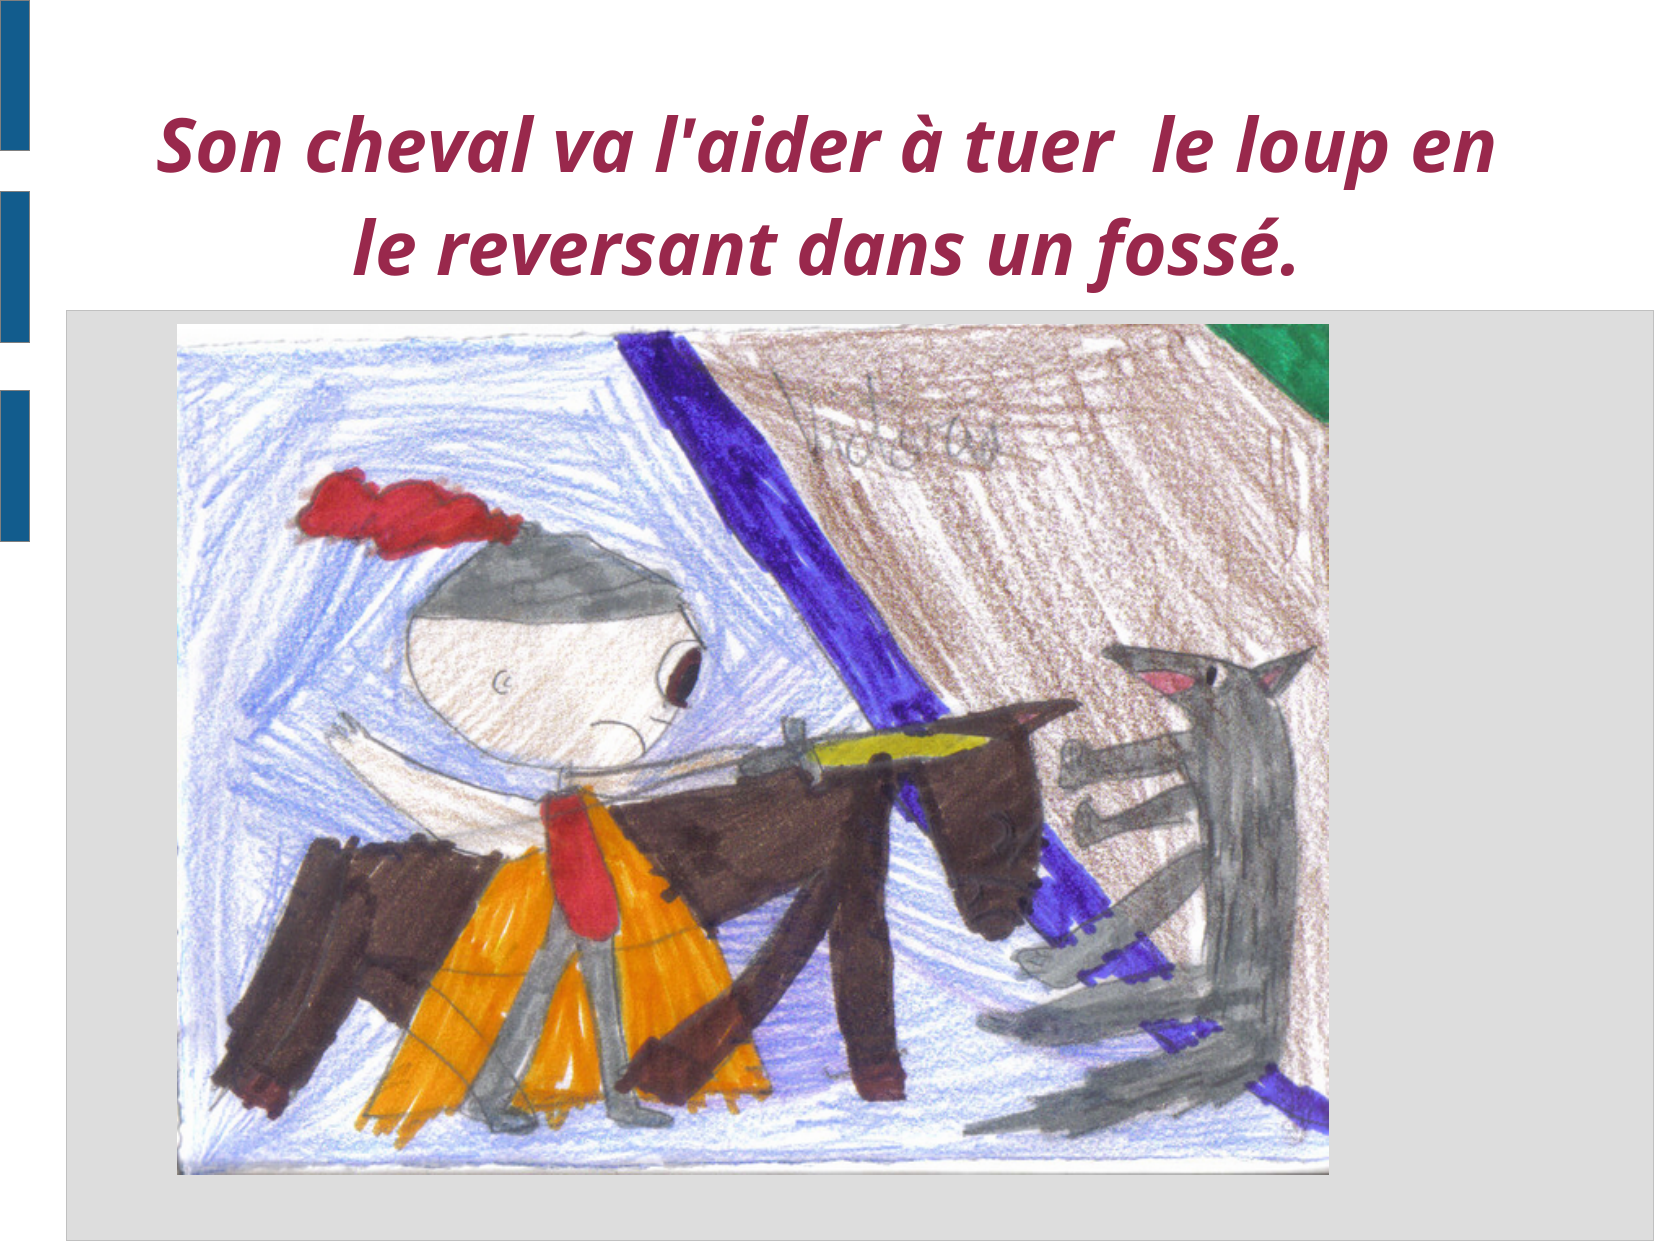

# Son cheval va l'aider à tuer le loup en le reversant dans un fossé.